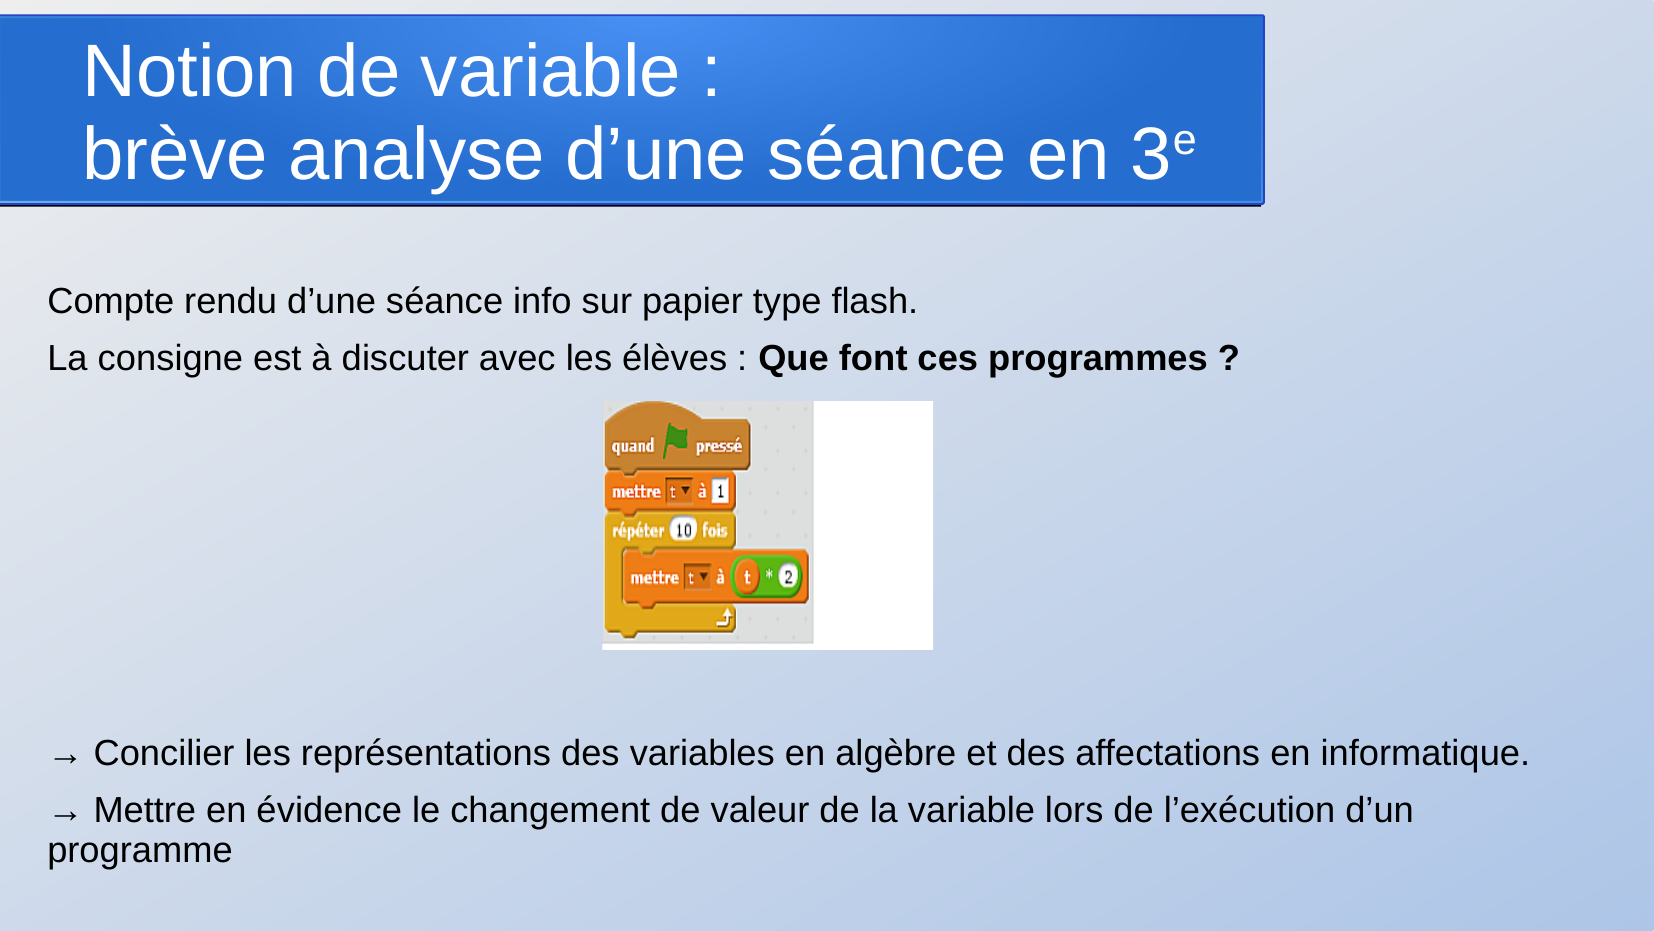

# Notion de variable : brève analyse d’une séance en 3e
Compte rendu d’une séance info sur papier type flash.
La consigne est à discuter avec les élèves : Que font ces programmes ?
→ Concilier les représentations des variables en algèbre et des affectations en informatique.
→ Mettre en évidence le changement de valeur de la variable lors de l’exécution d’un programme